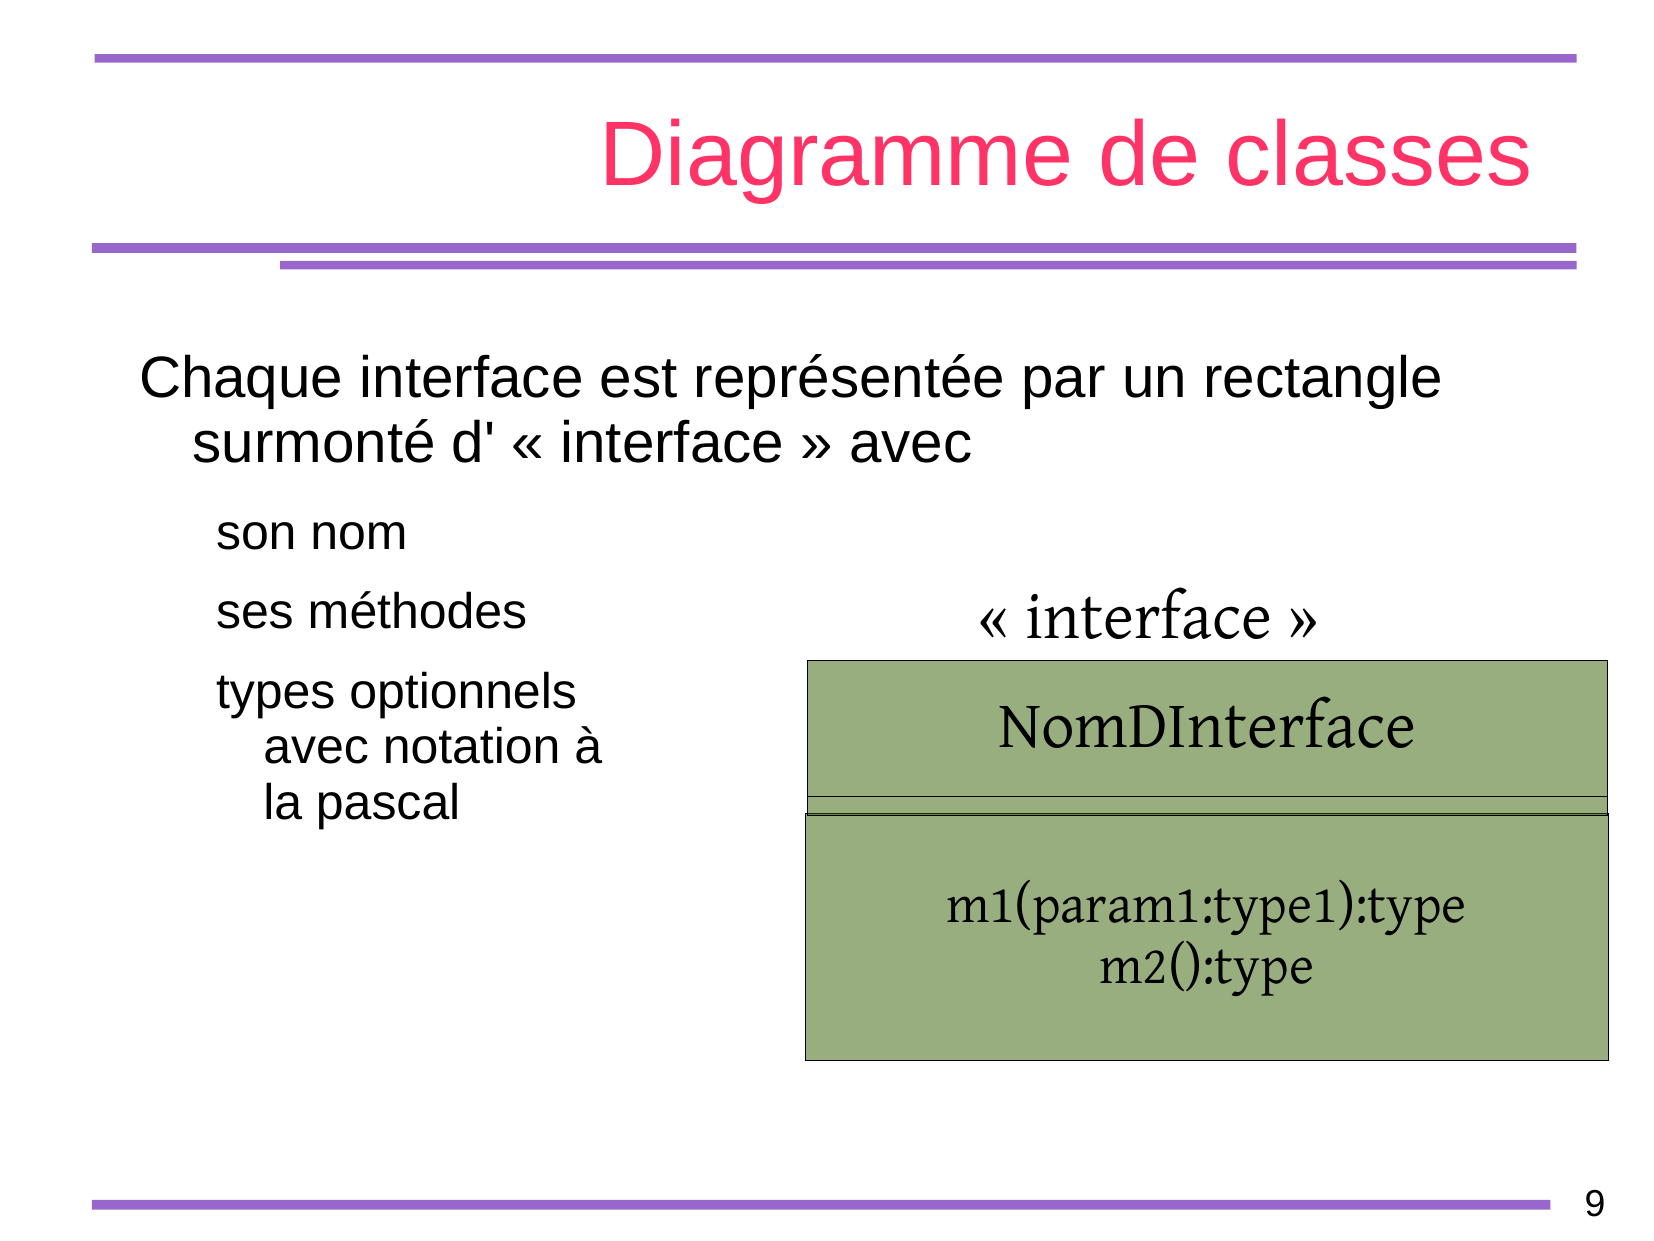

# Diagramme de classes
Chaque interface est représentée par un rectangle surmonté d' « interface » avec
son nom
ses méthodes
types optionnels
avec notation à
la pascal
« interface »
NomDInterface
m1(param1:type1):type
m2():type